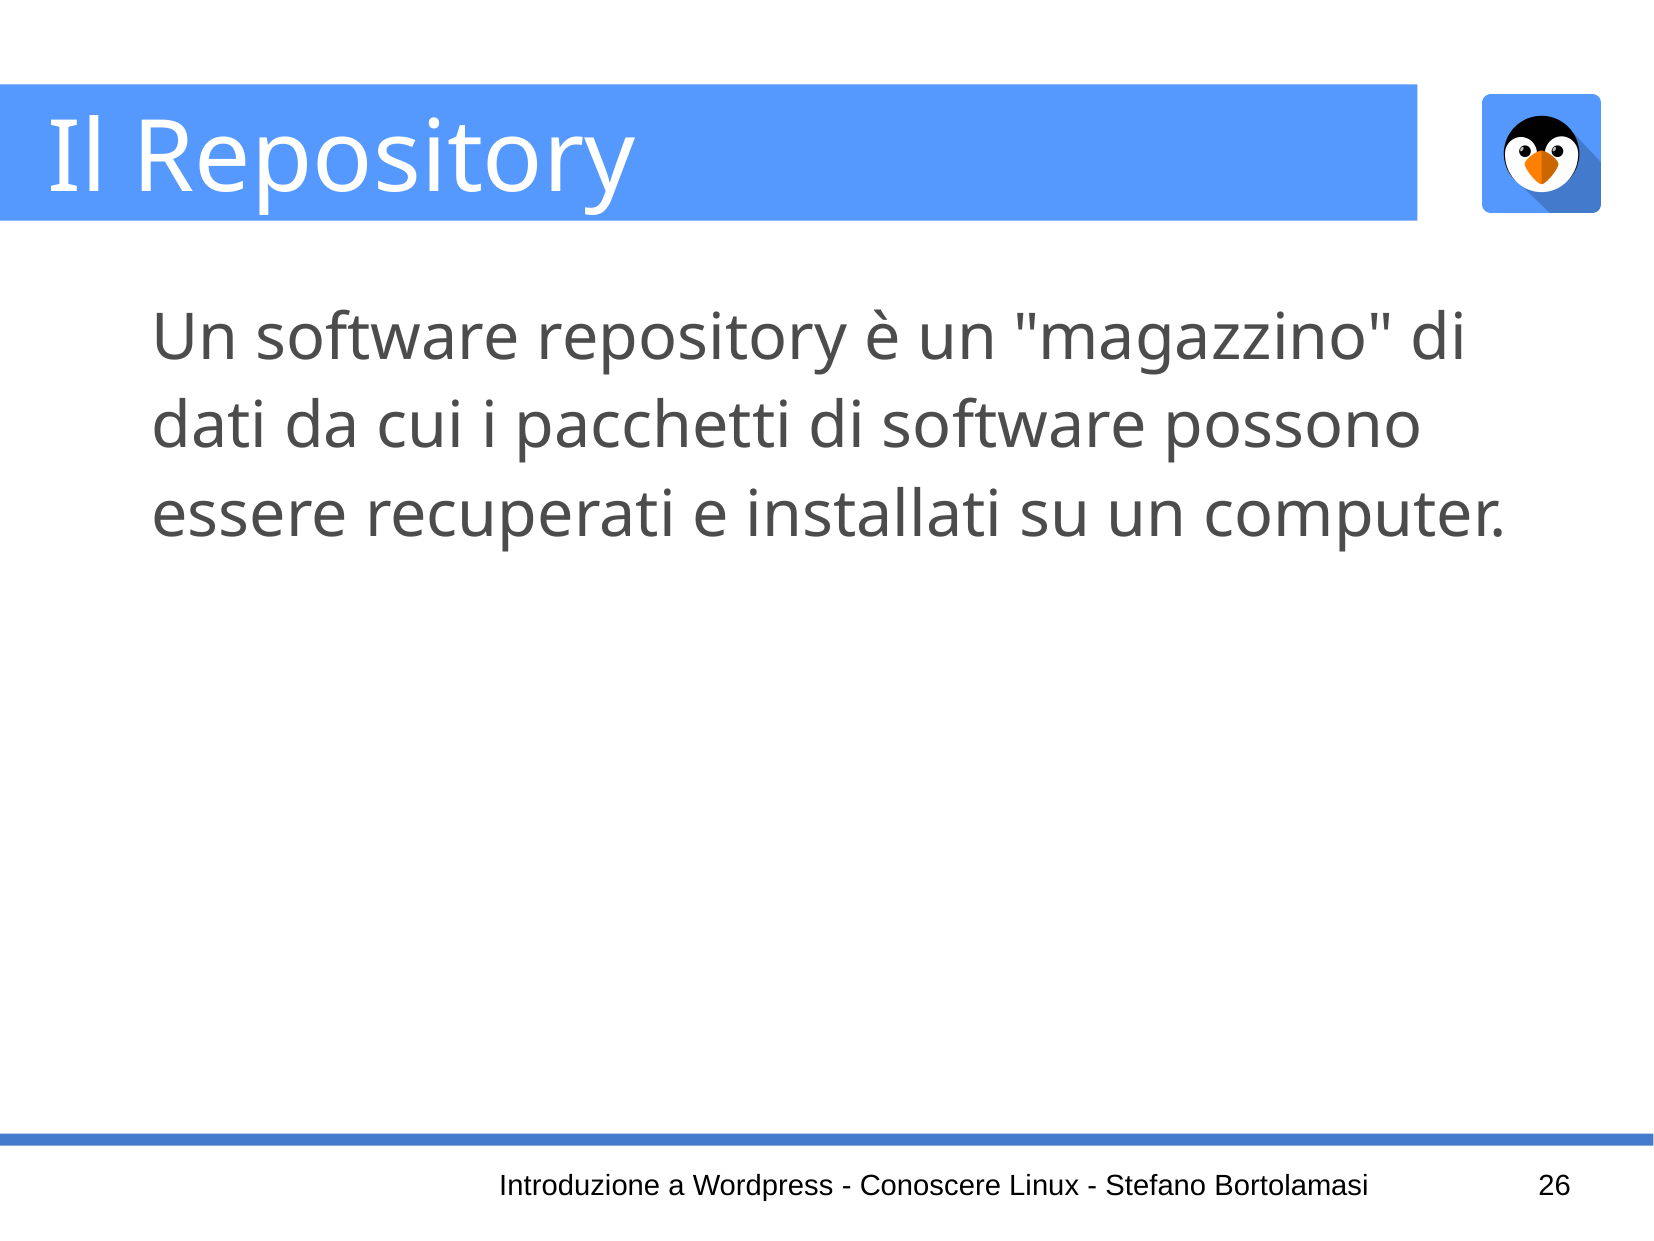

# Il Repository
Un software repository è un "magazzino" di dati da cui i pacchetti di software possono essere recuperati e installati su un computer.
Introduzione a Wordpress - Conoscere Linux - Stefano Bortolamasi
26